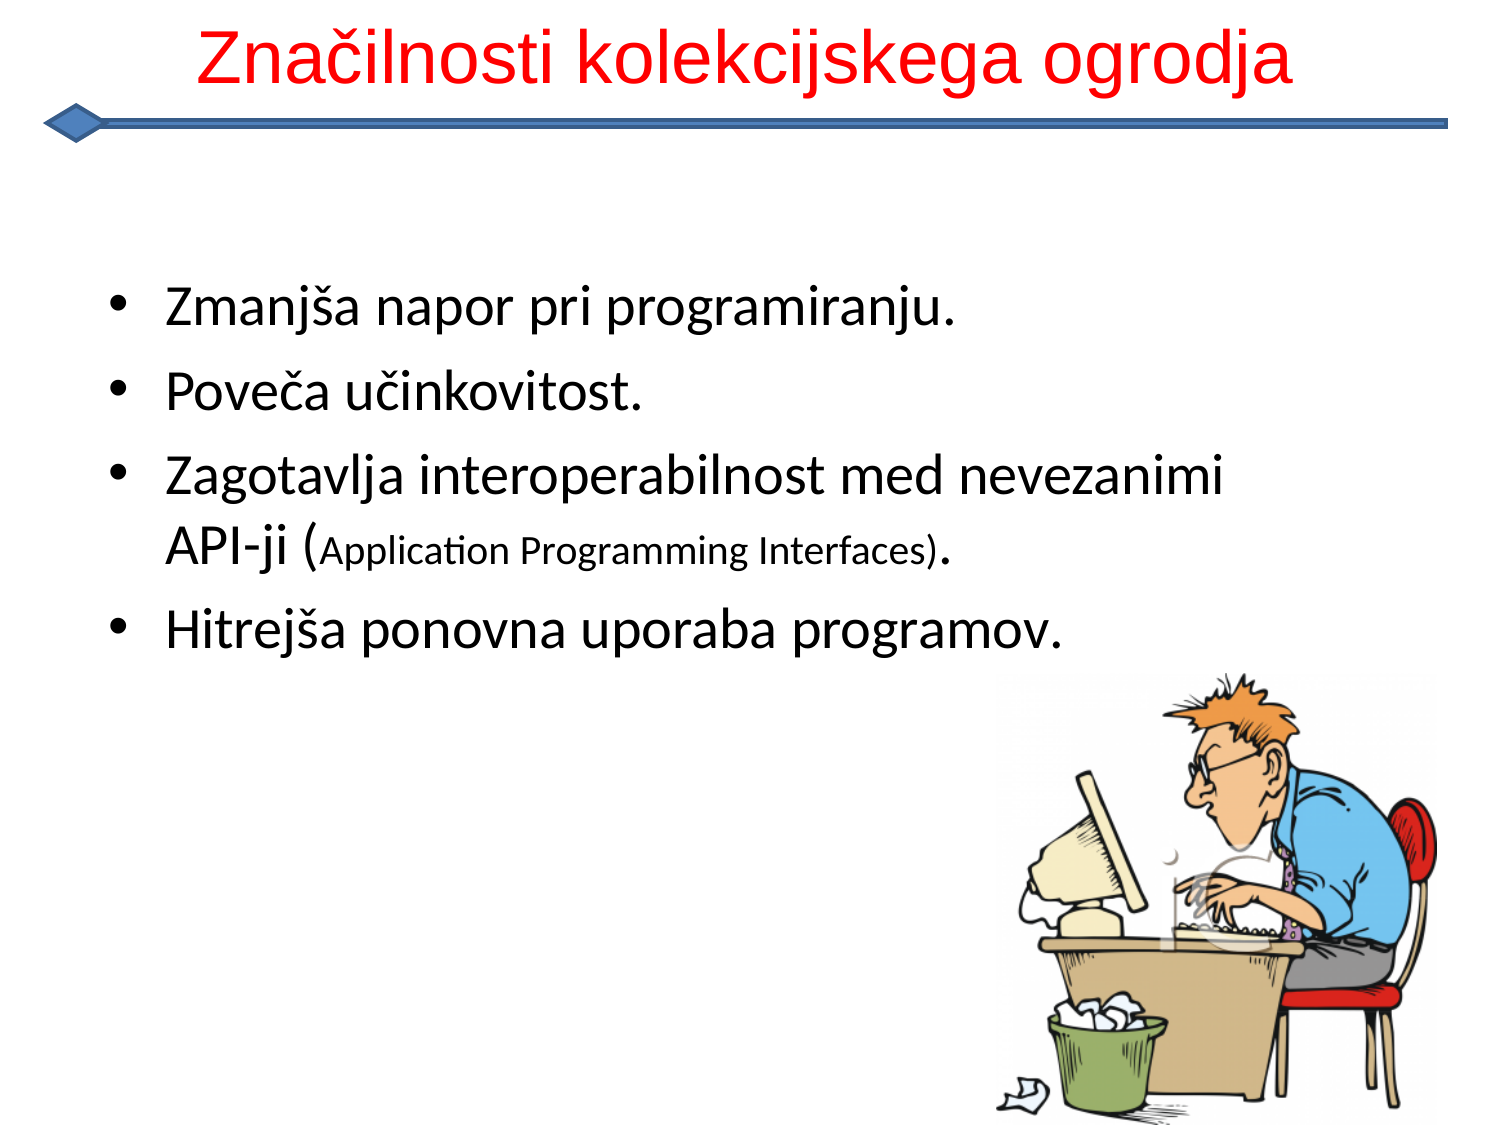

# Značilnosti kolekcijskega ogrodja
Zmanjša napor pri programiranju.
Poveča učinkovitost.
Zagotavlja interoperabilnost med nevezanimi API-ji (Application Programming Interfaces).
Hitrejša ponovna uporaba programov.